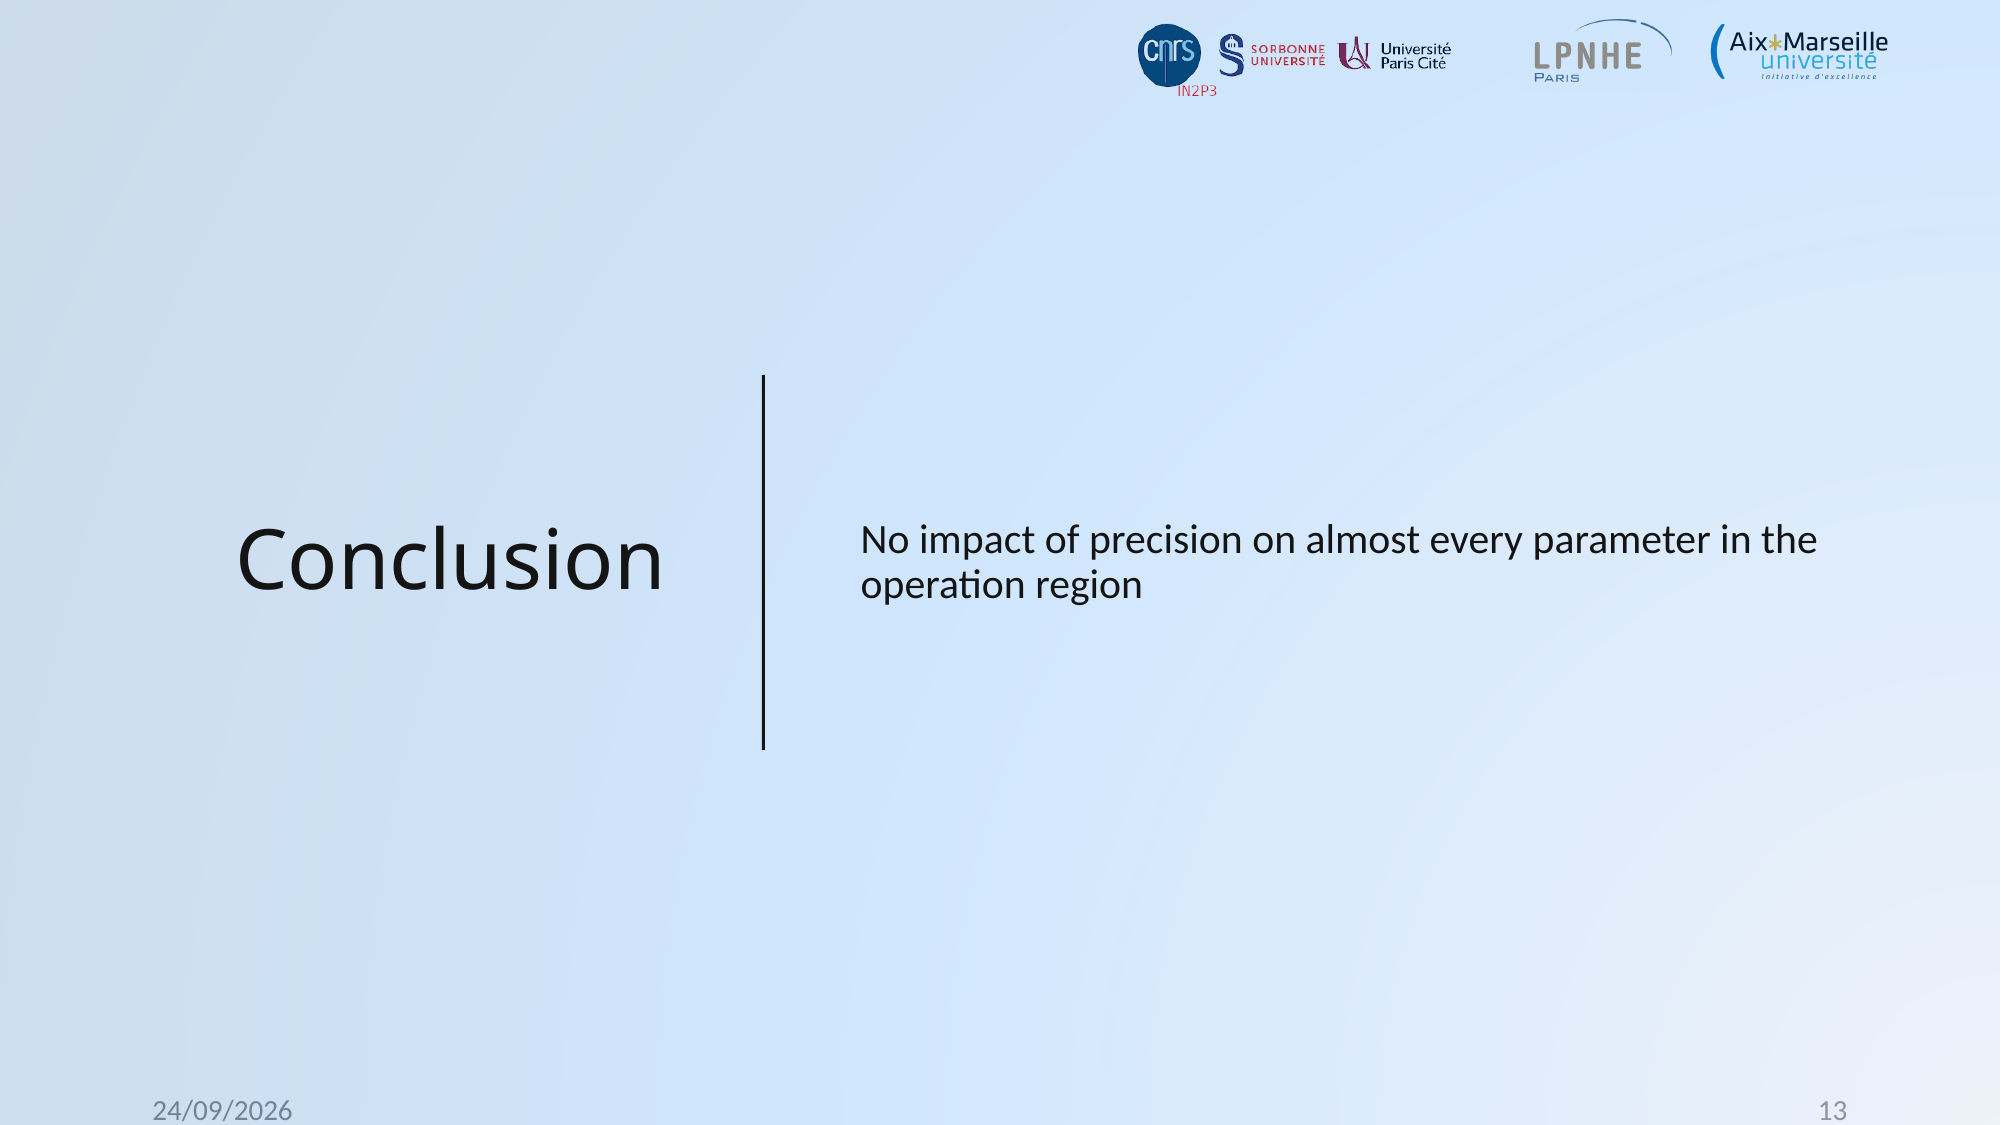

Conclusion
No impact of precision on almost every parameter in the operation region
13